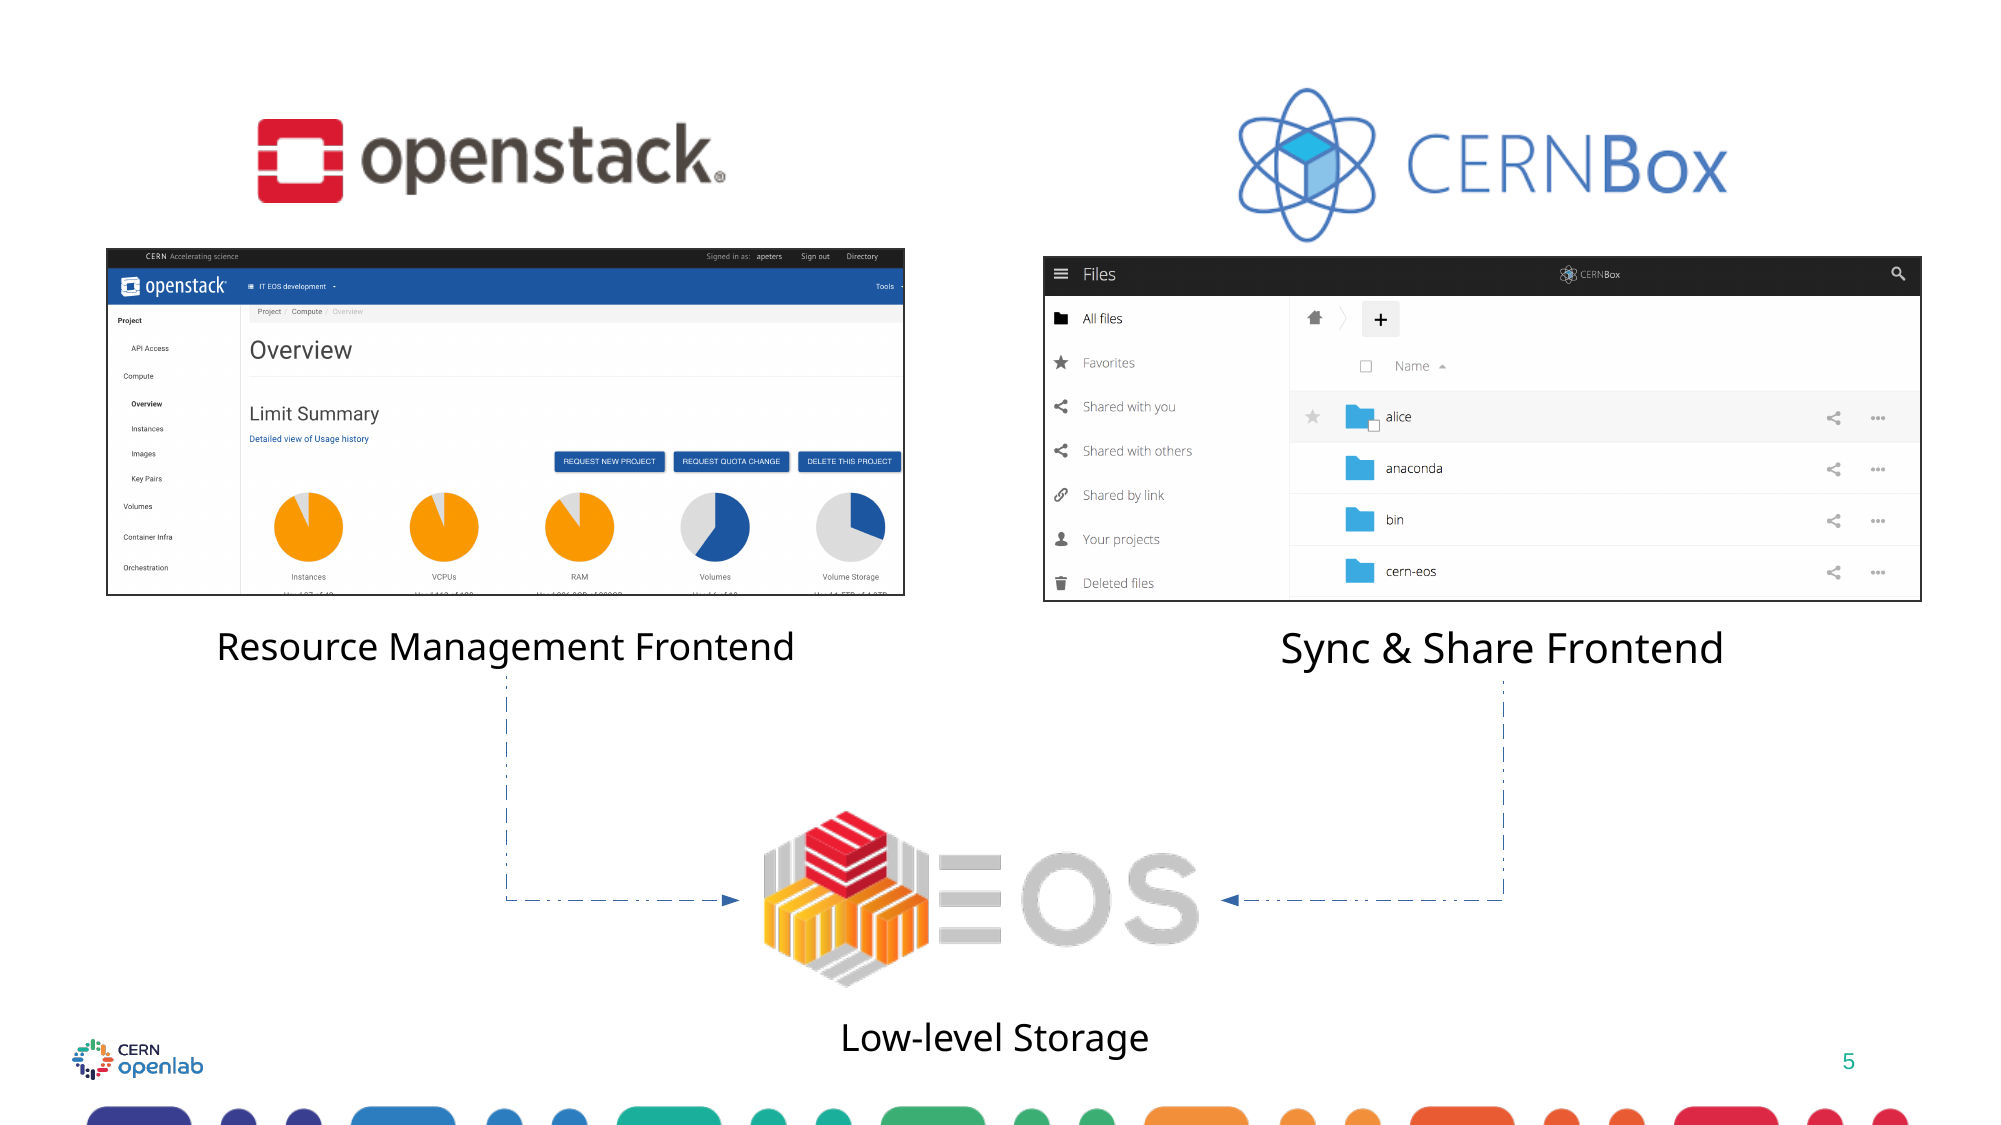

Sync & Share Frontend
Resource Management Frontend
Low-level Storage